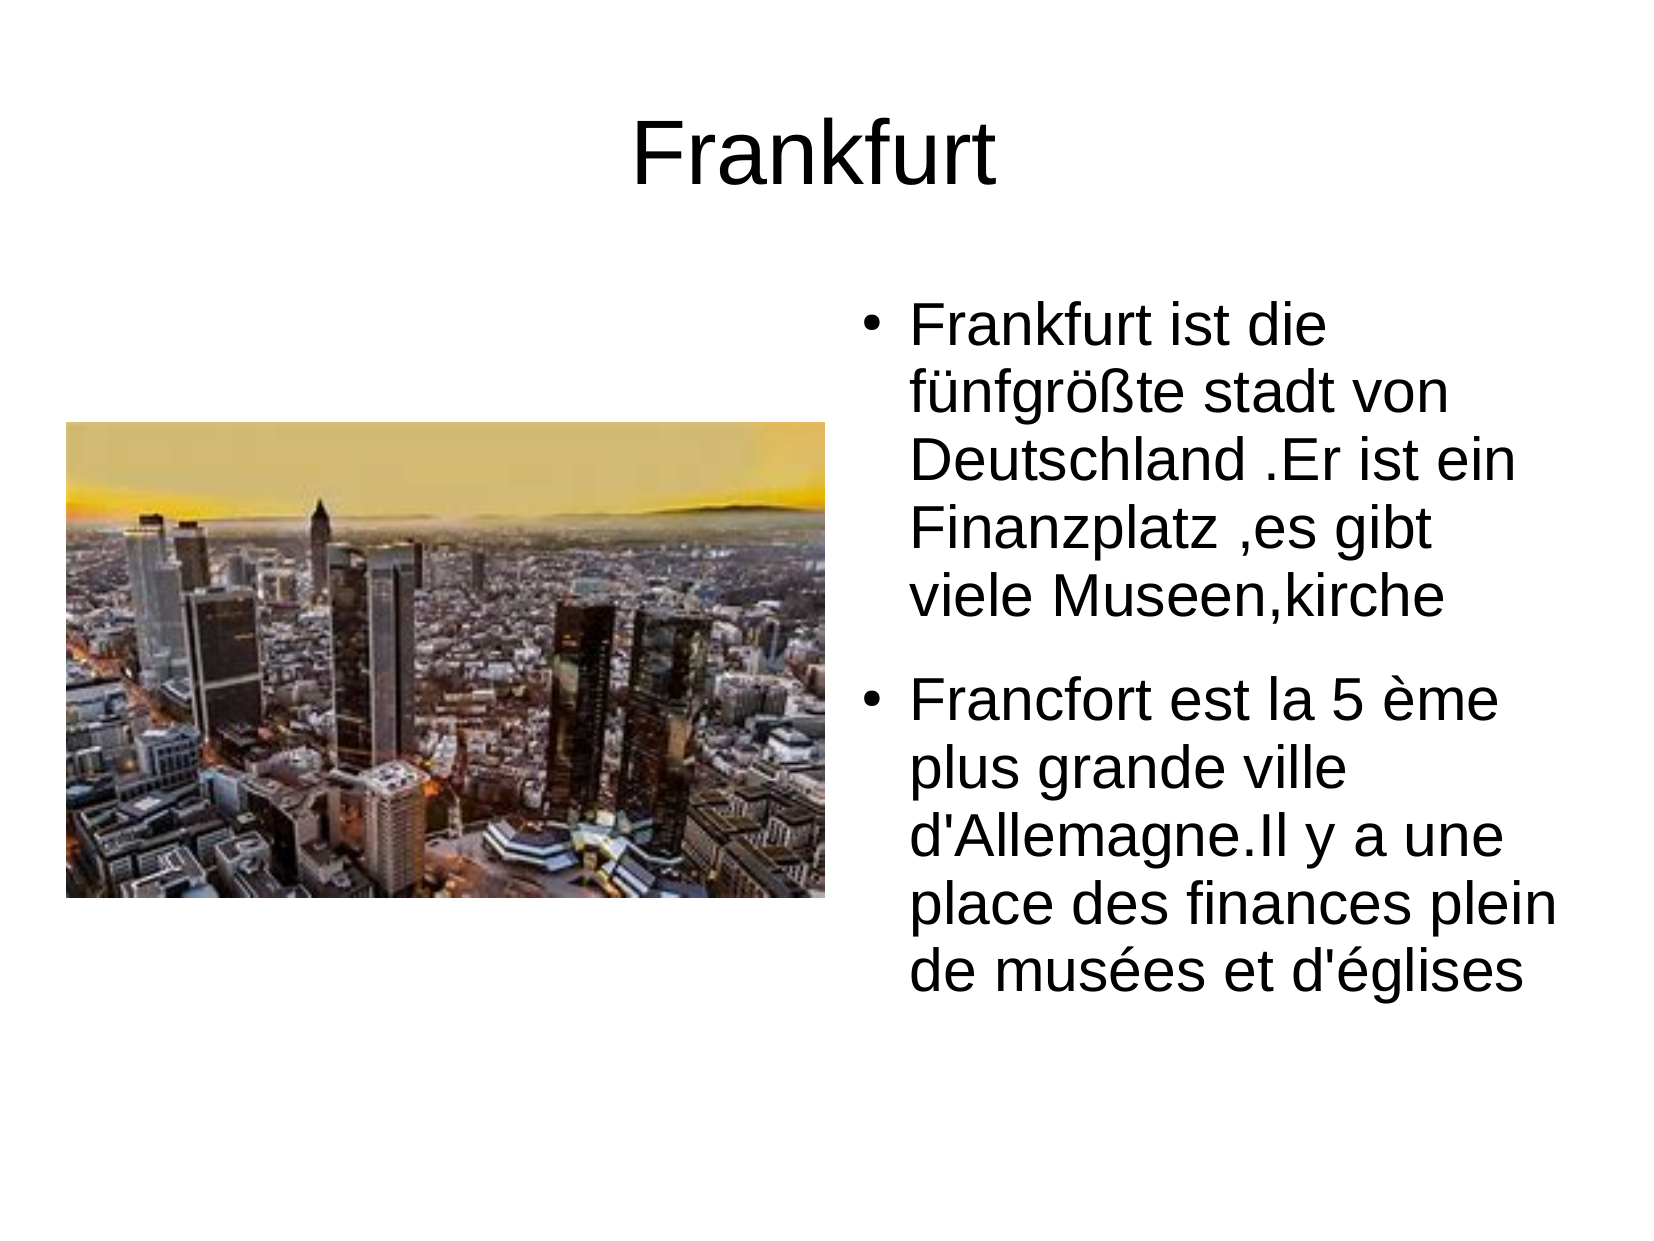

# Frankfurt
Frankfurt ist die fünfgrößte stadt von Deutschland .Er ist ein Finanzplatz ,es gibt viele Museen,kirche
Francfort est la 5 ème plus grande ville d'Allemagne.Il y a une place des finances plein de musées et d'églises